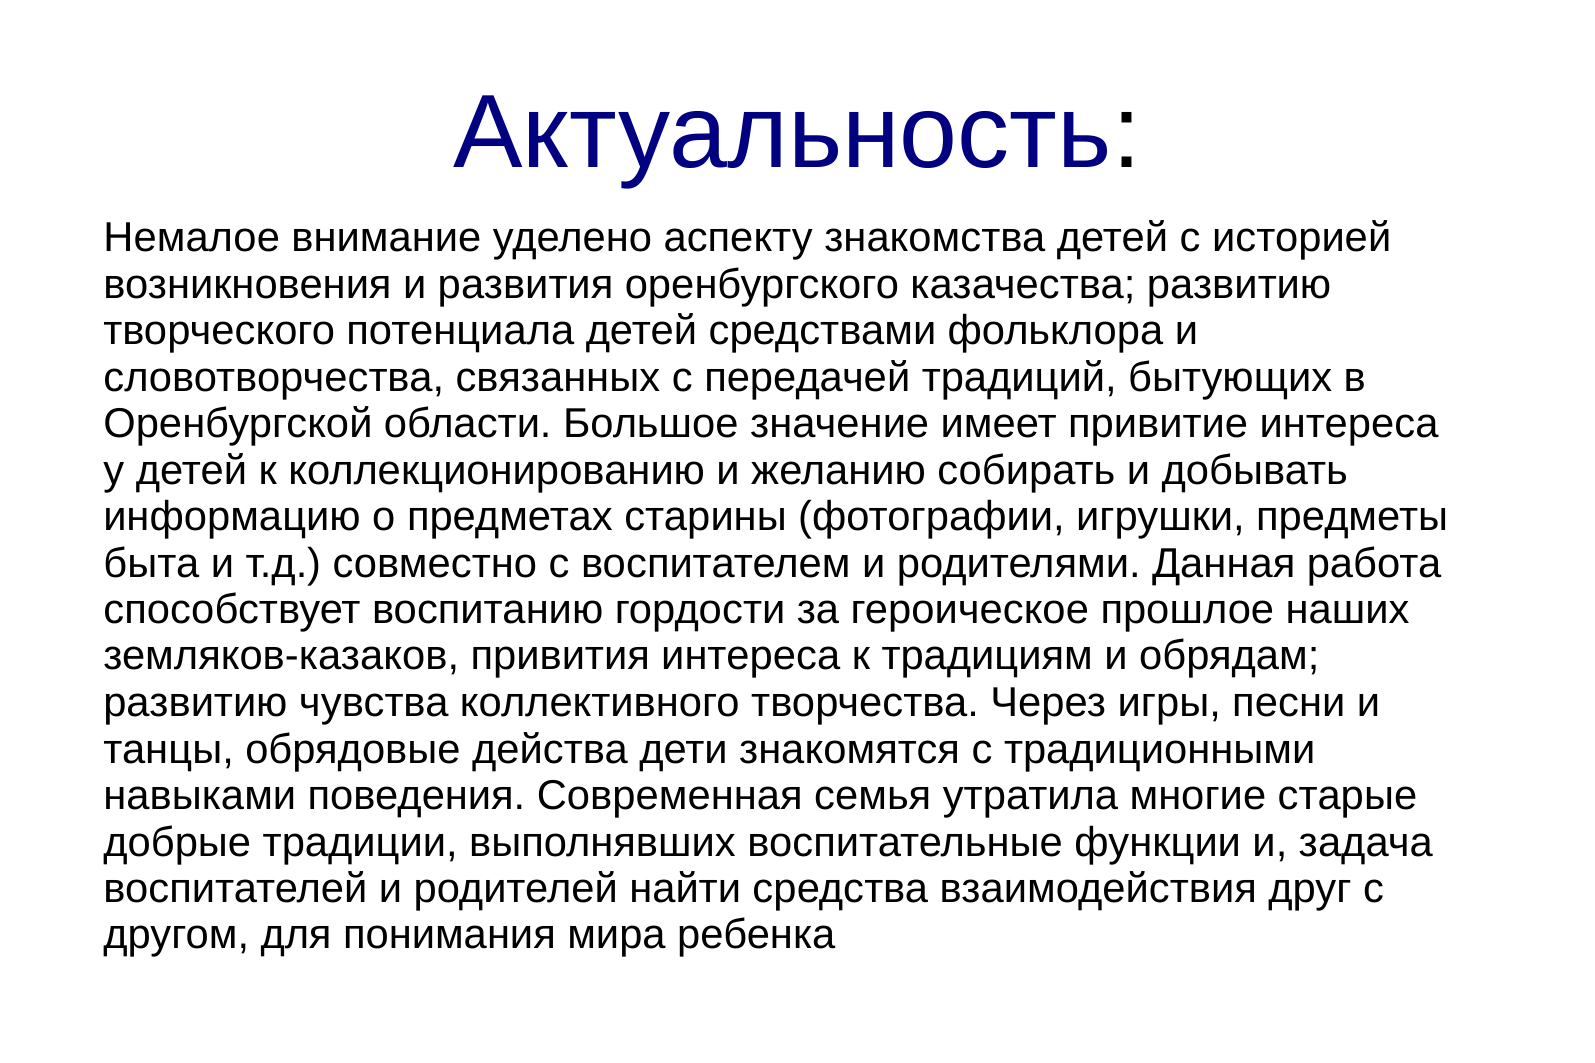

# Актуальность:
Немалое внимание уделено аспекту знакомства детей с историей возникновения и развития оренбургского казачества; развитию творческого потенциала детей средствами фольклора и словотворчества, связанных с передачей традиций, бытующих в Оренбургской области. Большое значение имеет привитие интереса у детей к коллекционированию и желанию собирать и добывать информацию о предметах старины (фотографии, игрушки, предметы быта и т.д.) совместно с воспитателем и родителями. Данная работа способствует воспитанию гордости за героическое прошлое наших земляков-казаков, привития интереса к традициям и обрядам; развитию чувства коллективного творчества. Через игры, песни и танцы, обрядовые действа дети знакомятся с традиционными навыками поведения. Современная семья утратила многие старые добрые традиции, выполнявших воспитательные функции и, задача воспитателей и родителей найти средства взаимодействия друг с другом, для понимания мира ребенка